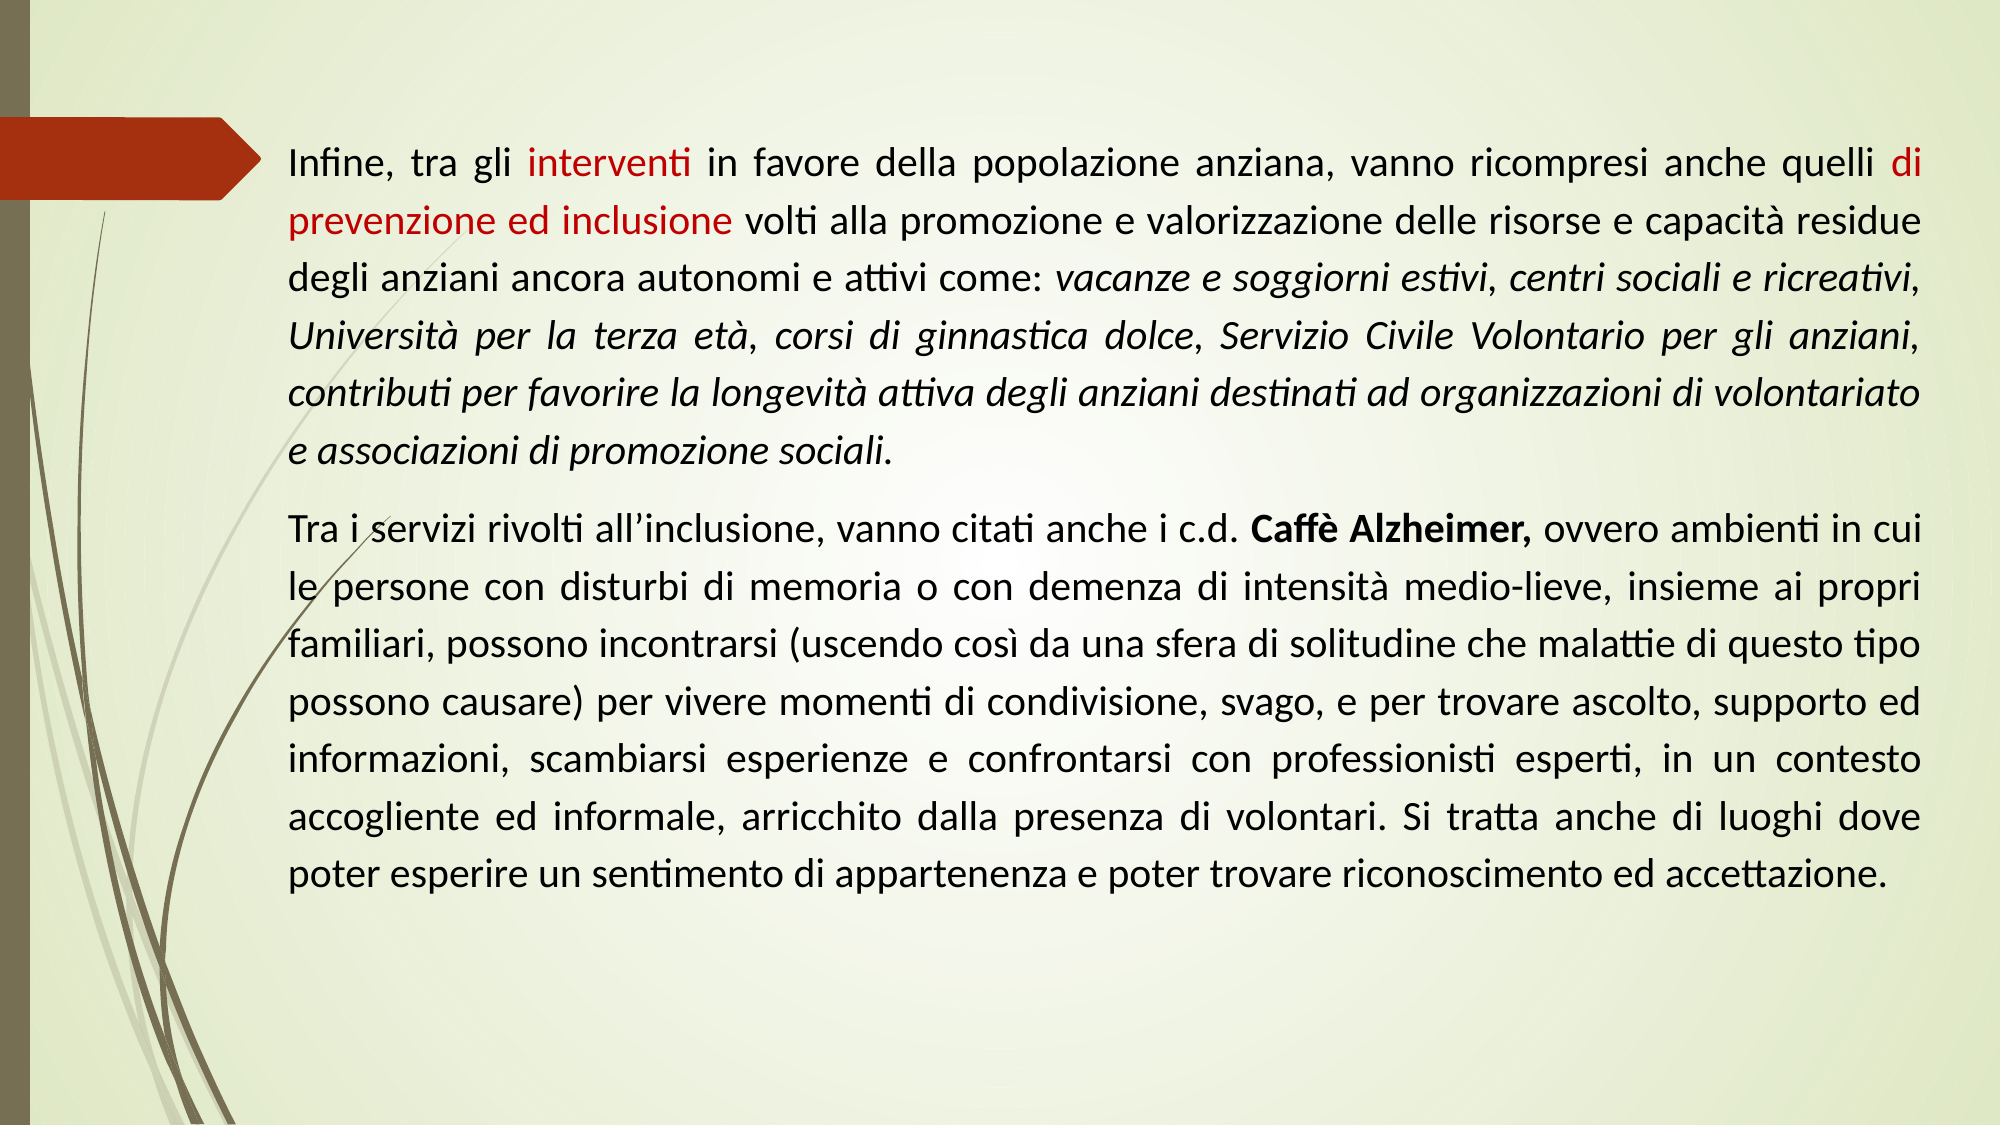

Infine, tra gli interventi in favore della popolazione anziana, vanno ricompresi anche quelli di prevenzione ed inclusione volti alla promozione e valorizzazione delle risorse e capacità residue degli anziani ancora autonomi e attivi come: vacanze e soggiorni estivi, centri sociali e ricreativi, Università per la terza età, corsi di ginnastica dolce, Servizio Civile Volontario per gli anziani, contributi per favorire la longevità attiva degli anziani destinati ad organizzazioni di volontariato e associazioni di promozione sociali.
Tra i servizi rivolti all’inclusione, vanno citati anche i c.d. Caffè Alzheimer, ovvero ambienti in cui le persone con disturbi di memoria o con demenza di intensità medio-lieve, insieme ai propri familiari, possono incontrarsi (uscendo così da una sfera di solitudine che malattie di questo tipo possono causare) per vivere momenti di condivisione, svago, e per trovare ascolto, supporto ed informazioni, scambiarsi esperienze e confrontarsi con professionisti esperti, in un contesto accogliente ed informale, arricchito dalla presenza di volontari. Si tratta anche di luoghi dove poter esperire un sentimento di appartenenza e poter trovare riconoscimento ed accettazione.